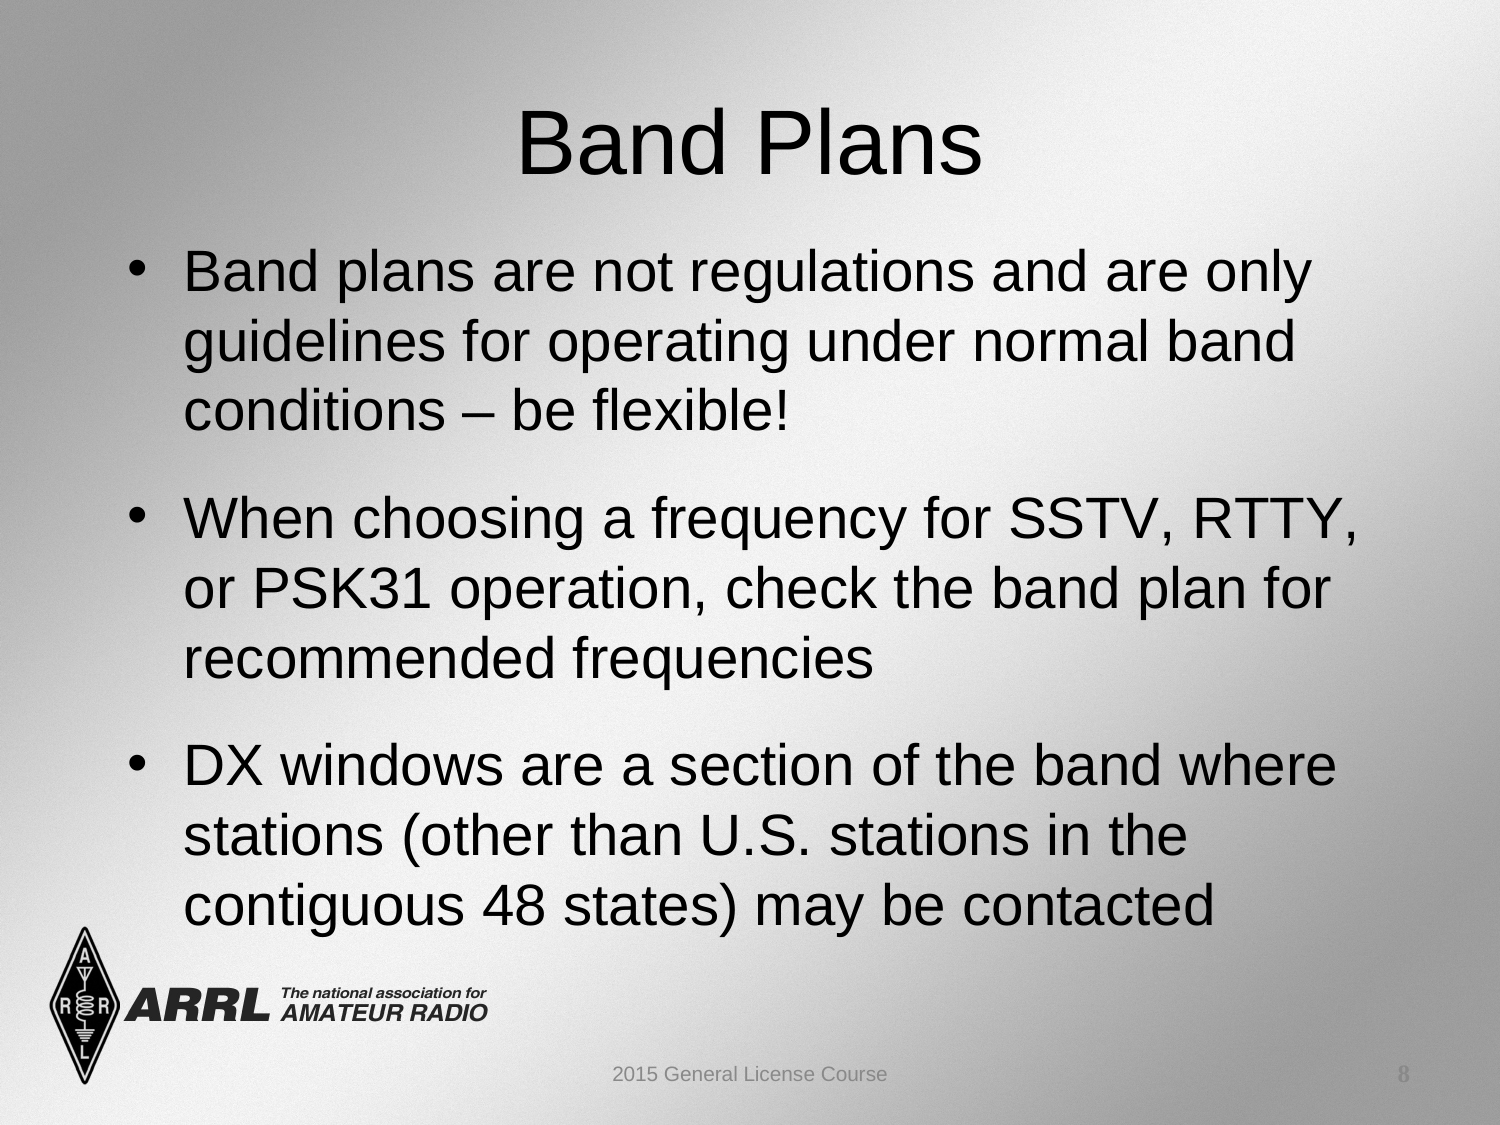

Band Plans
Band plans are not regulations and are only guidelines for operating under normal band conditions – be flexible!
When choosing a frequency for SSTV, RTTY, or PSK31 operation, check the band plan for recommended frequencies
DX windows are a section of the band where stations (other than U.S. stations in the contiguous 48 states) may be contacted
2015 General License Course